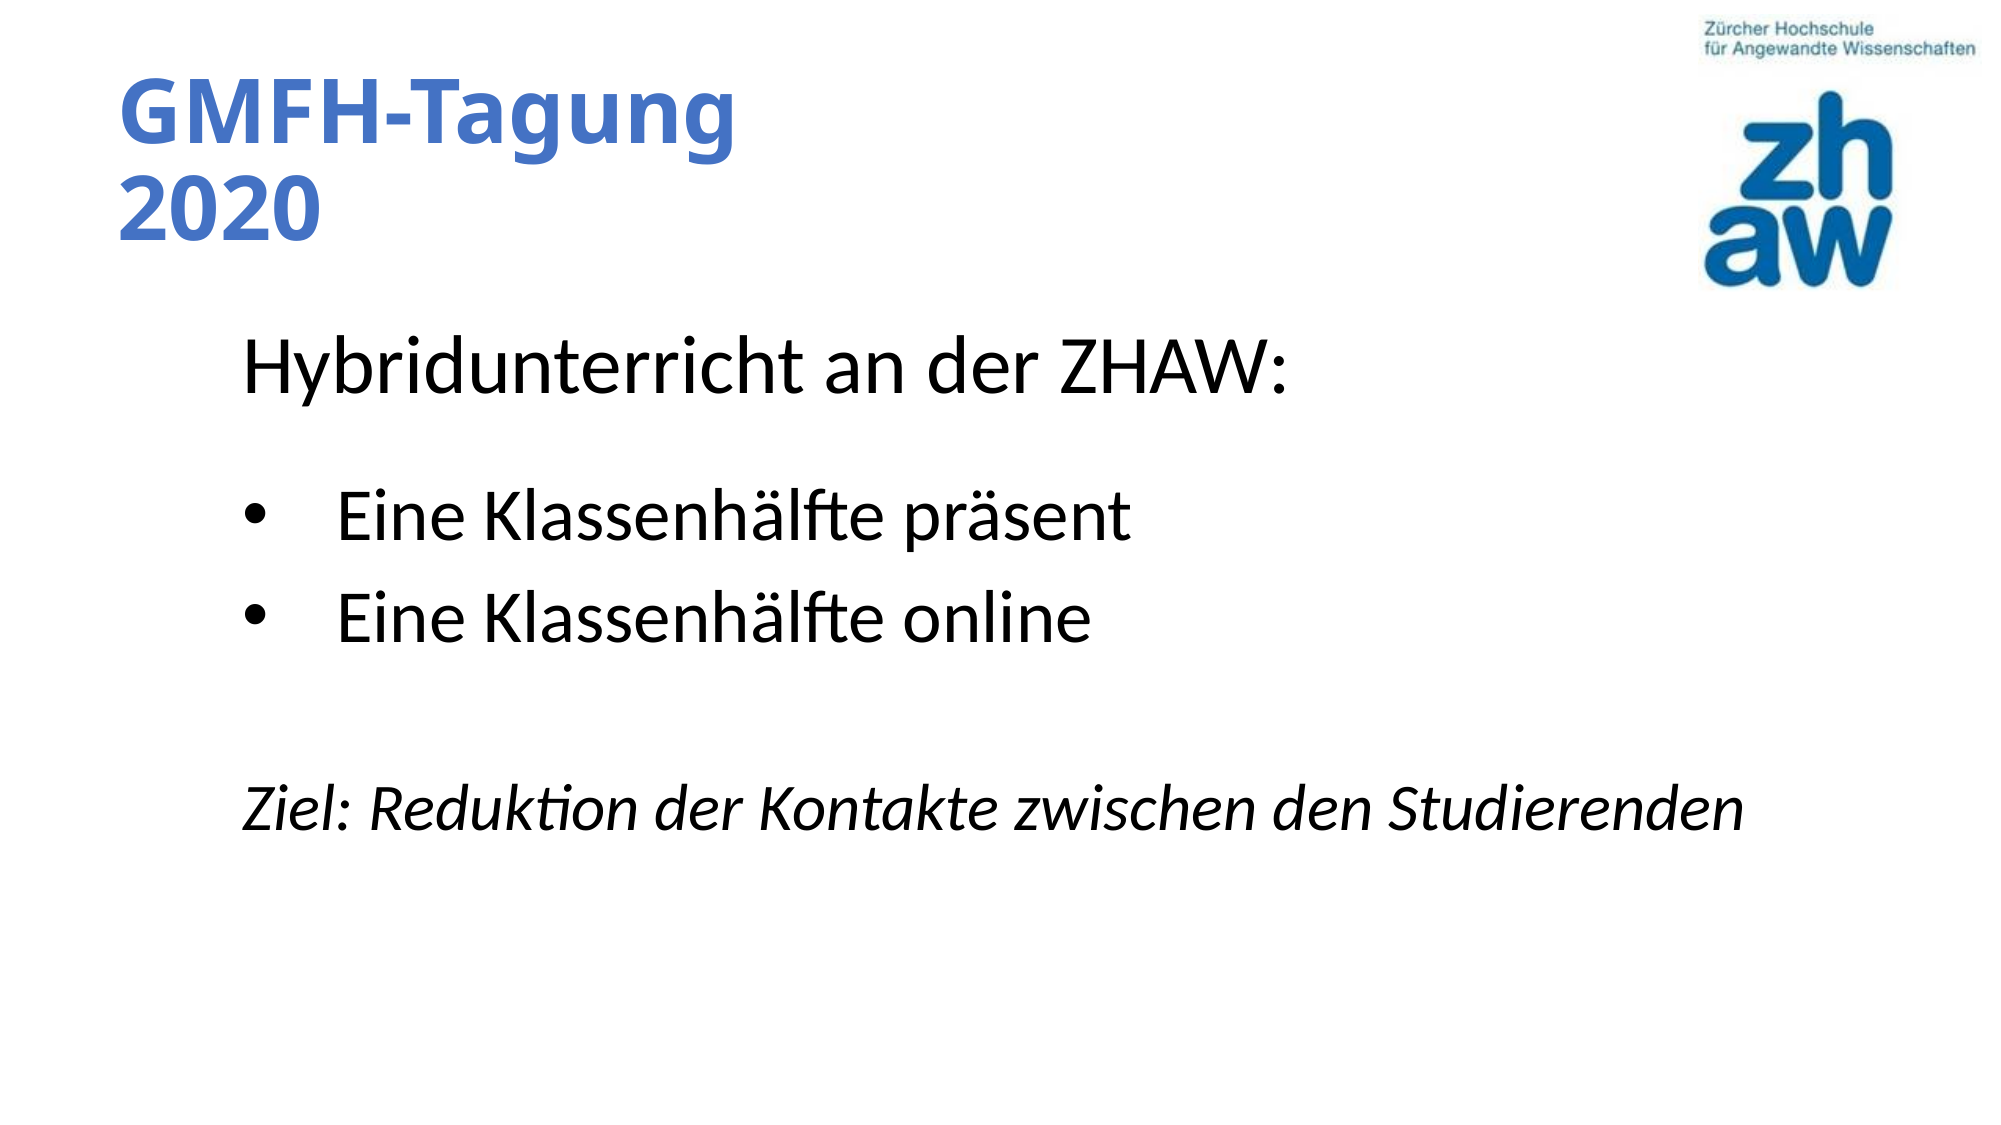

# GMFH-Tagung 2020
Hybridunterricht an der ZHAW:
Eine Klassenhälfte präsent
Eine Klassenhälfte online
Ziel: Reduktion der Kontakte zwischen den Studierenden